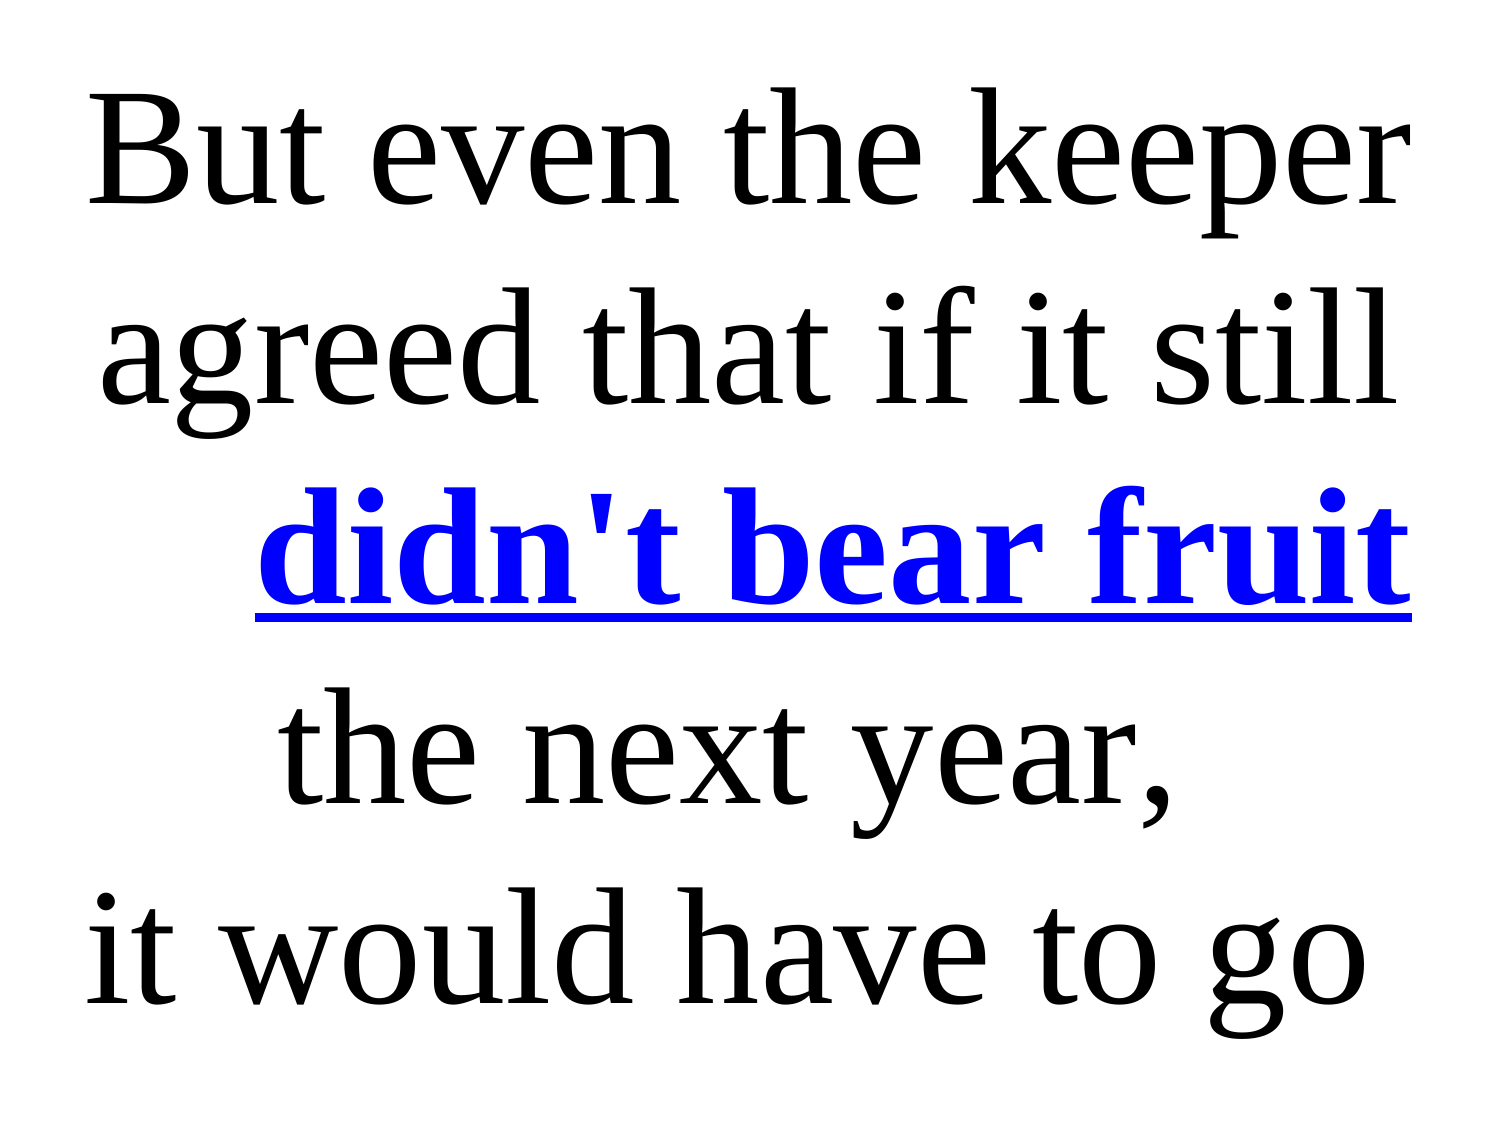

But even the keeper agreed that if it still
 didn't bear fruit the next year,
it would have to go